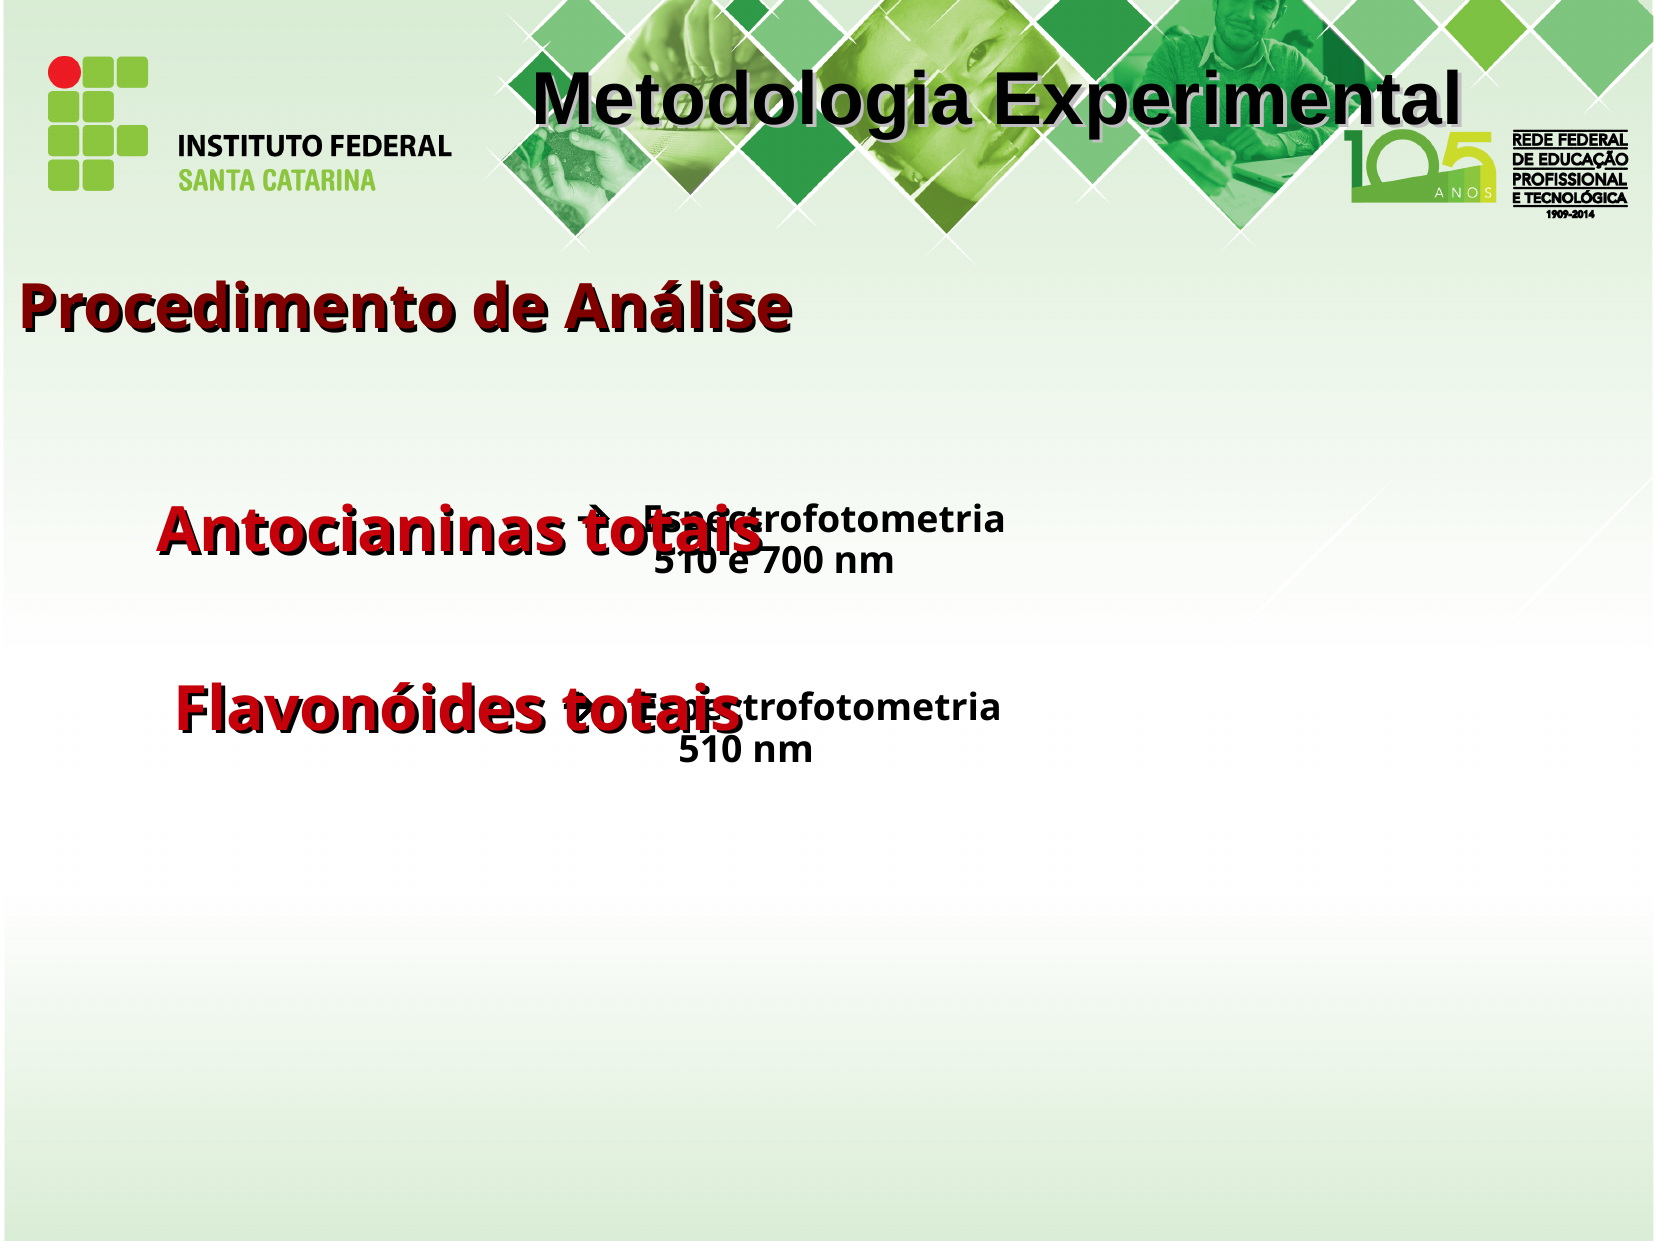

Metodologia Experimental
Procedimento de Análise
Antocianinas totais
  Espectrofotometria
 510 e 700 nm
Flavonóides totais
  Espectrofotometria
 510 nm